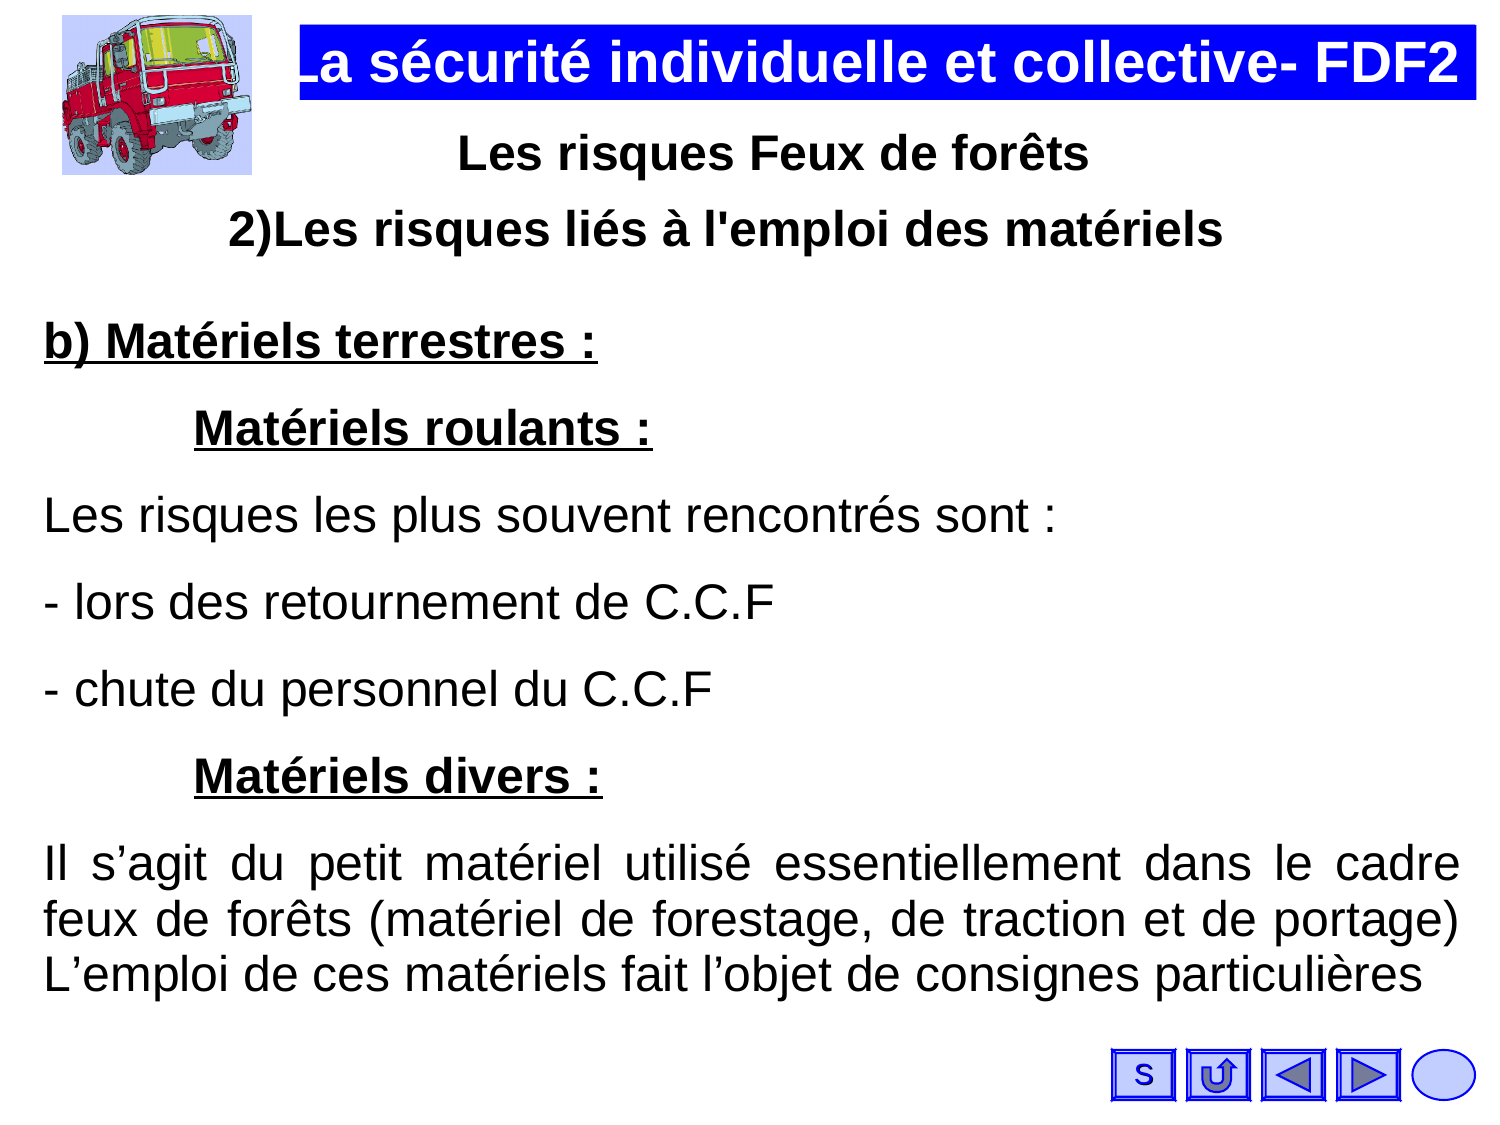

FDF2
La sécurité individuelle et collective- FDF2
La surveillance active - FDF2
Les risques Feux de forêts
2)Les risques liés à l'emploi des matériels
b) Matériels terrestres :
	Matériels roulants :
Les risques les plus souvent rencontrés sont :
- lors des retournement de C.C.F
- chute du personnel du C.C.F
	Matériels divers :
Il s’agit du petit matériel utilisé essentiellement dans le cadre feux de forêts (matériel de forestage, de traction et de portage) L’emploi de ces matériels fait l’objet de consignes particulières